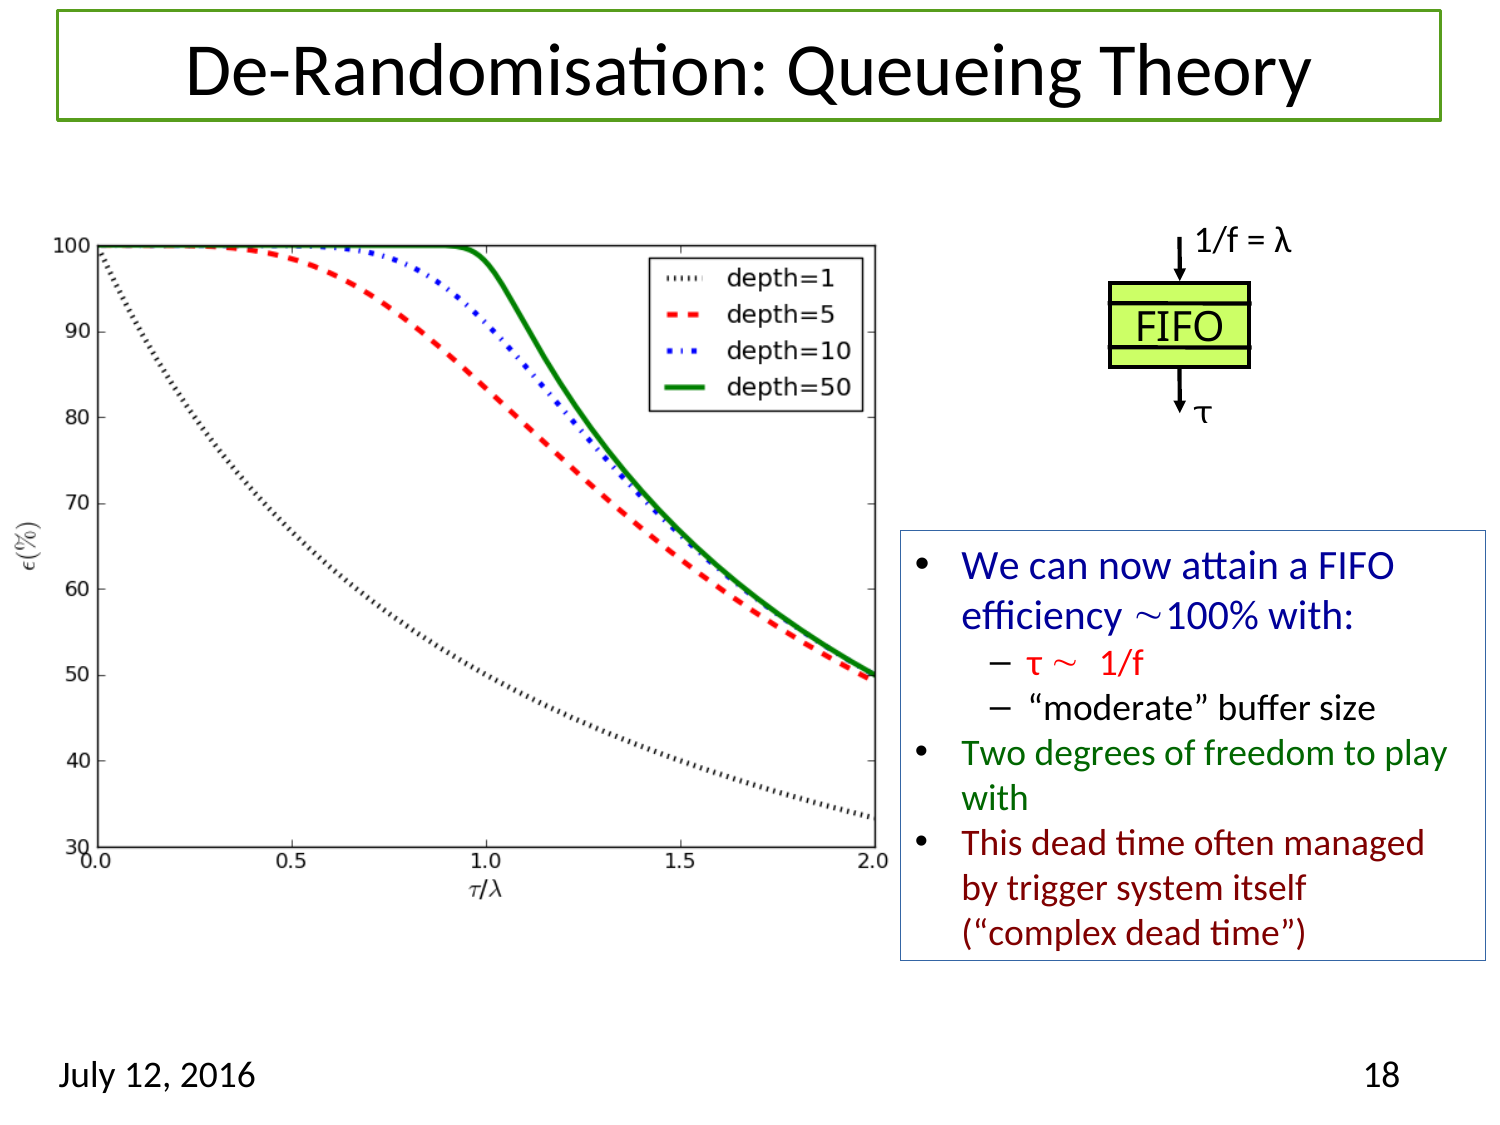

# De-Randomisation: Queueing Theory
1/f = λ
FIFO

We can now attain a FIFO efficiency ~100% with:
τ ~ 1/f
“moderate” buffer size
Two degrees of freedom to play with
This dead time often managed by trigger system itself (“complex dead time”)
18